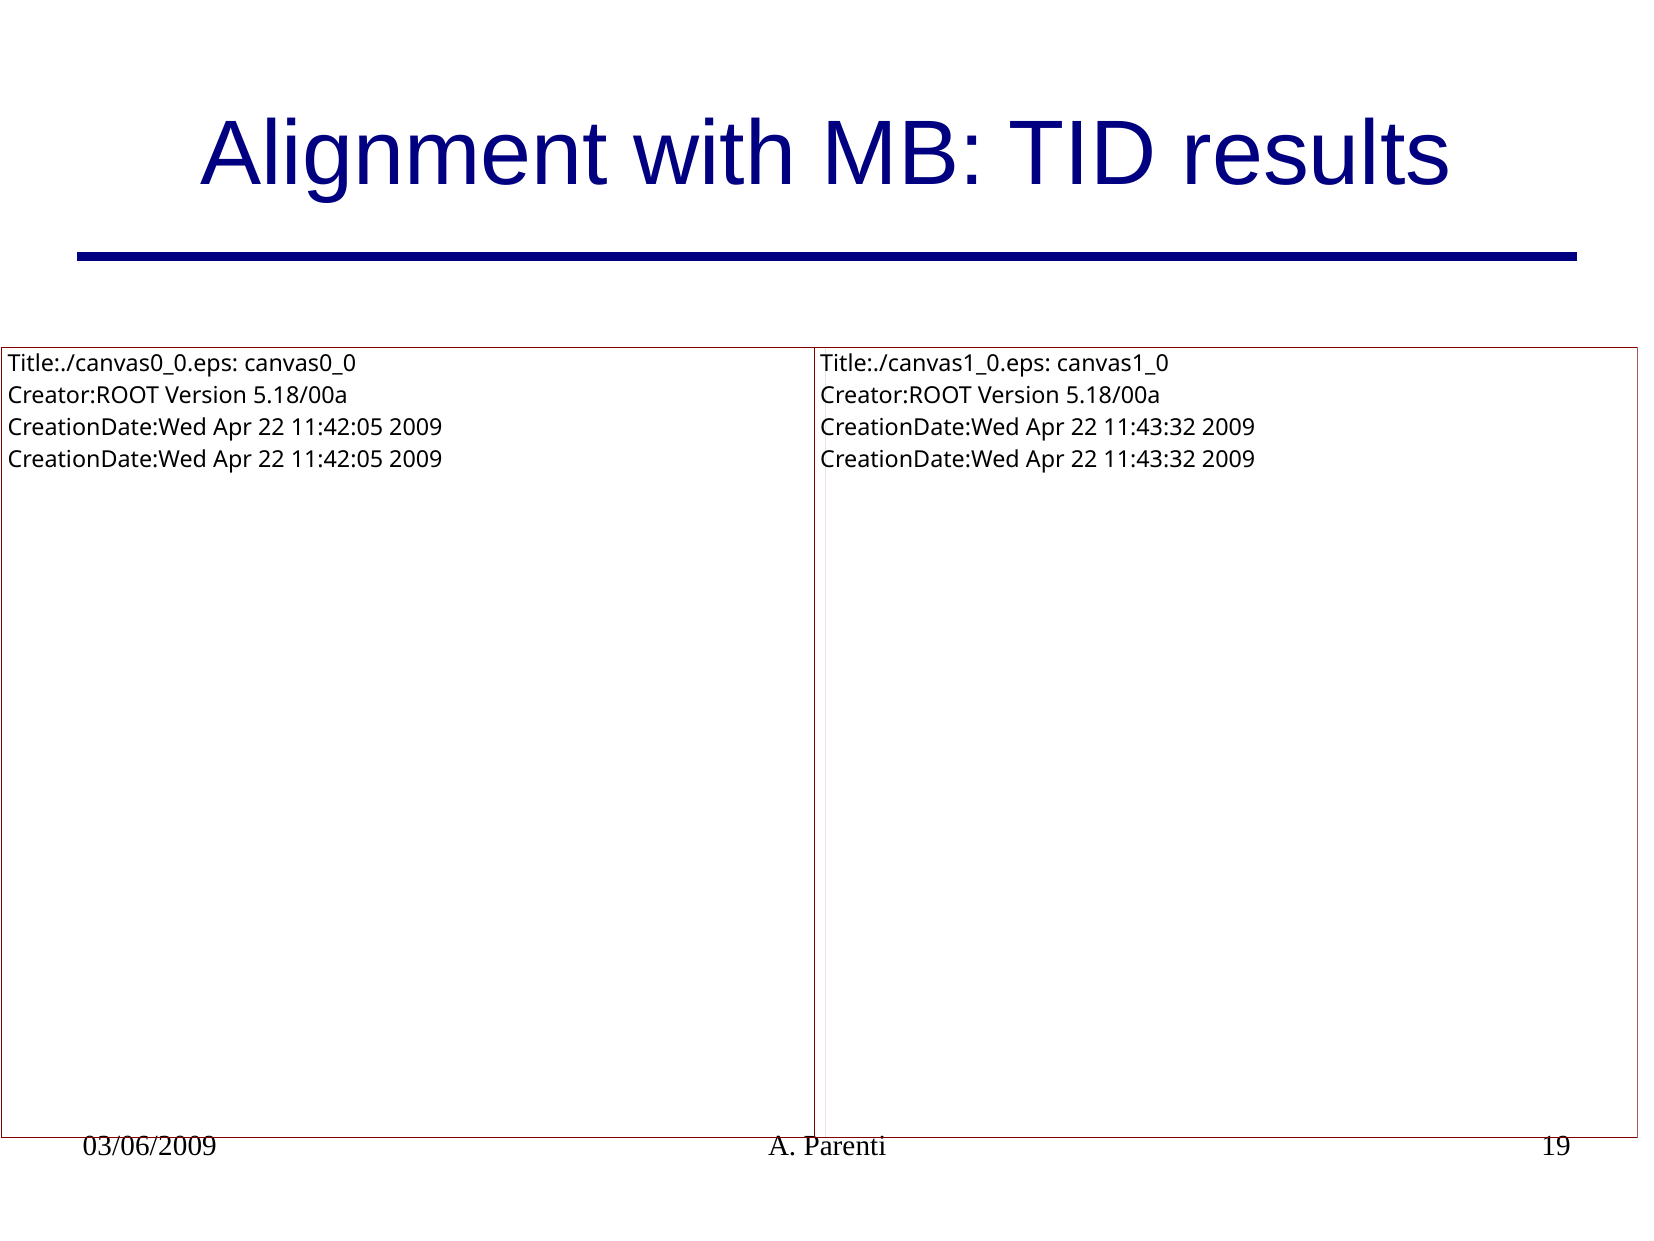

# Alignment with MB: TID results
19